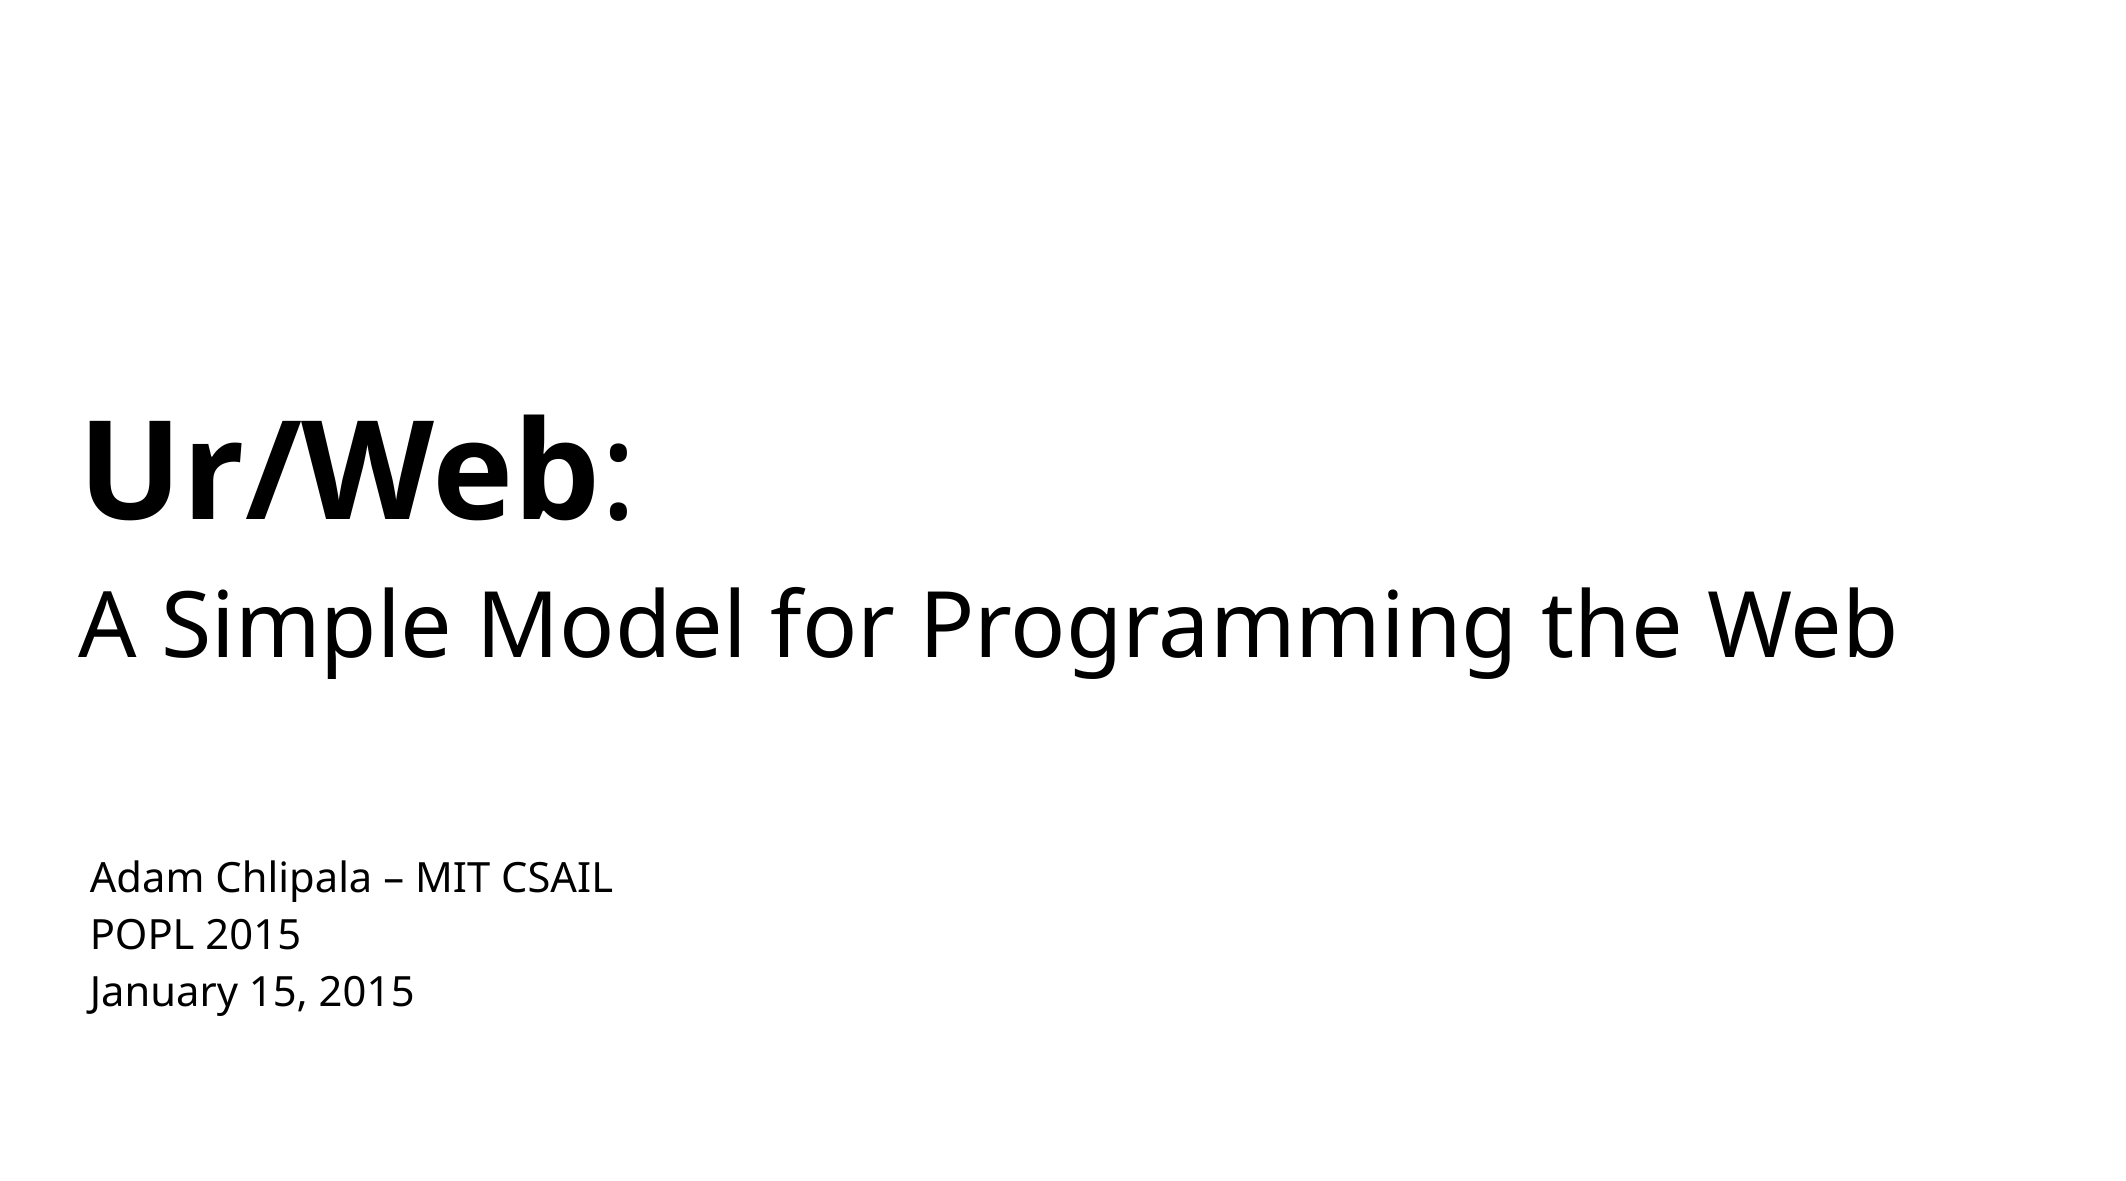

Ur/Web:
A Simple Model for Programming the Web
Adam Chlipala – MIT CSAIL
POPL 2015
January 15, 2015